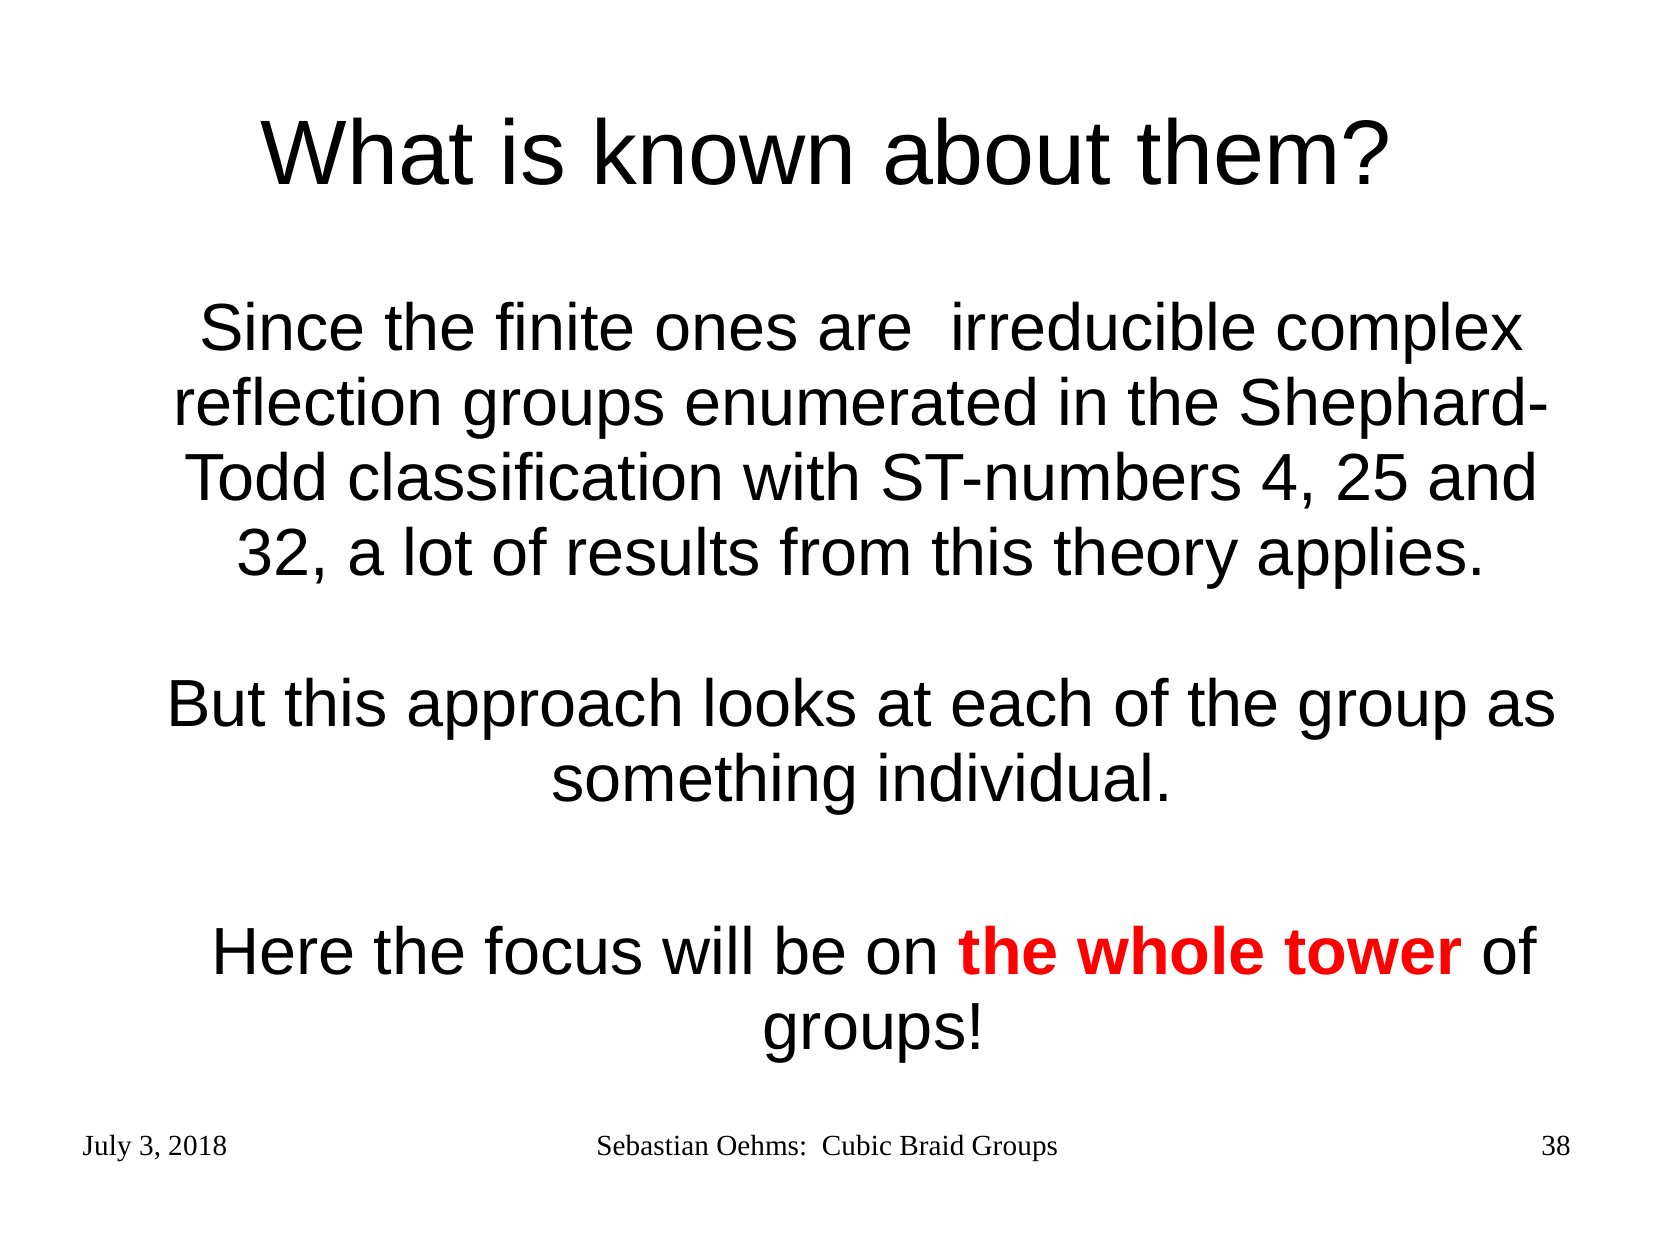

# What is known about them?
Since the finite ones are irreducible complex reflection groups enumerated in the Shephard-Todd classification with ST-numbers 4, 25 and 32, a lot of results from this theory applies.
But this approach looks at each of the group as something individual.
Here the focus will be on the whole tower of groups!
July 3, 2018
Sebastian Oehms: Cubic Braid Groups
38